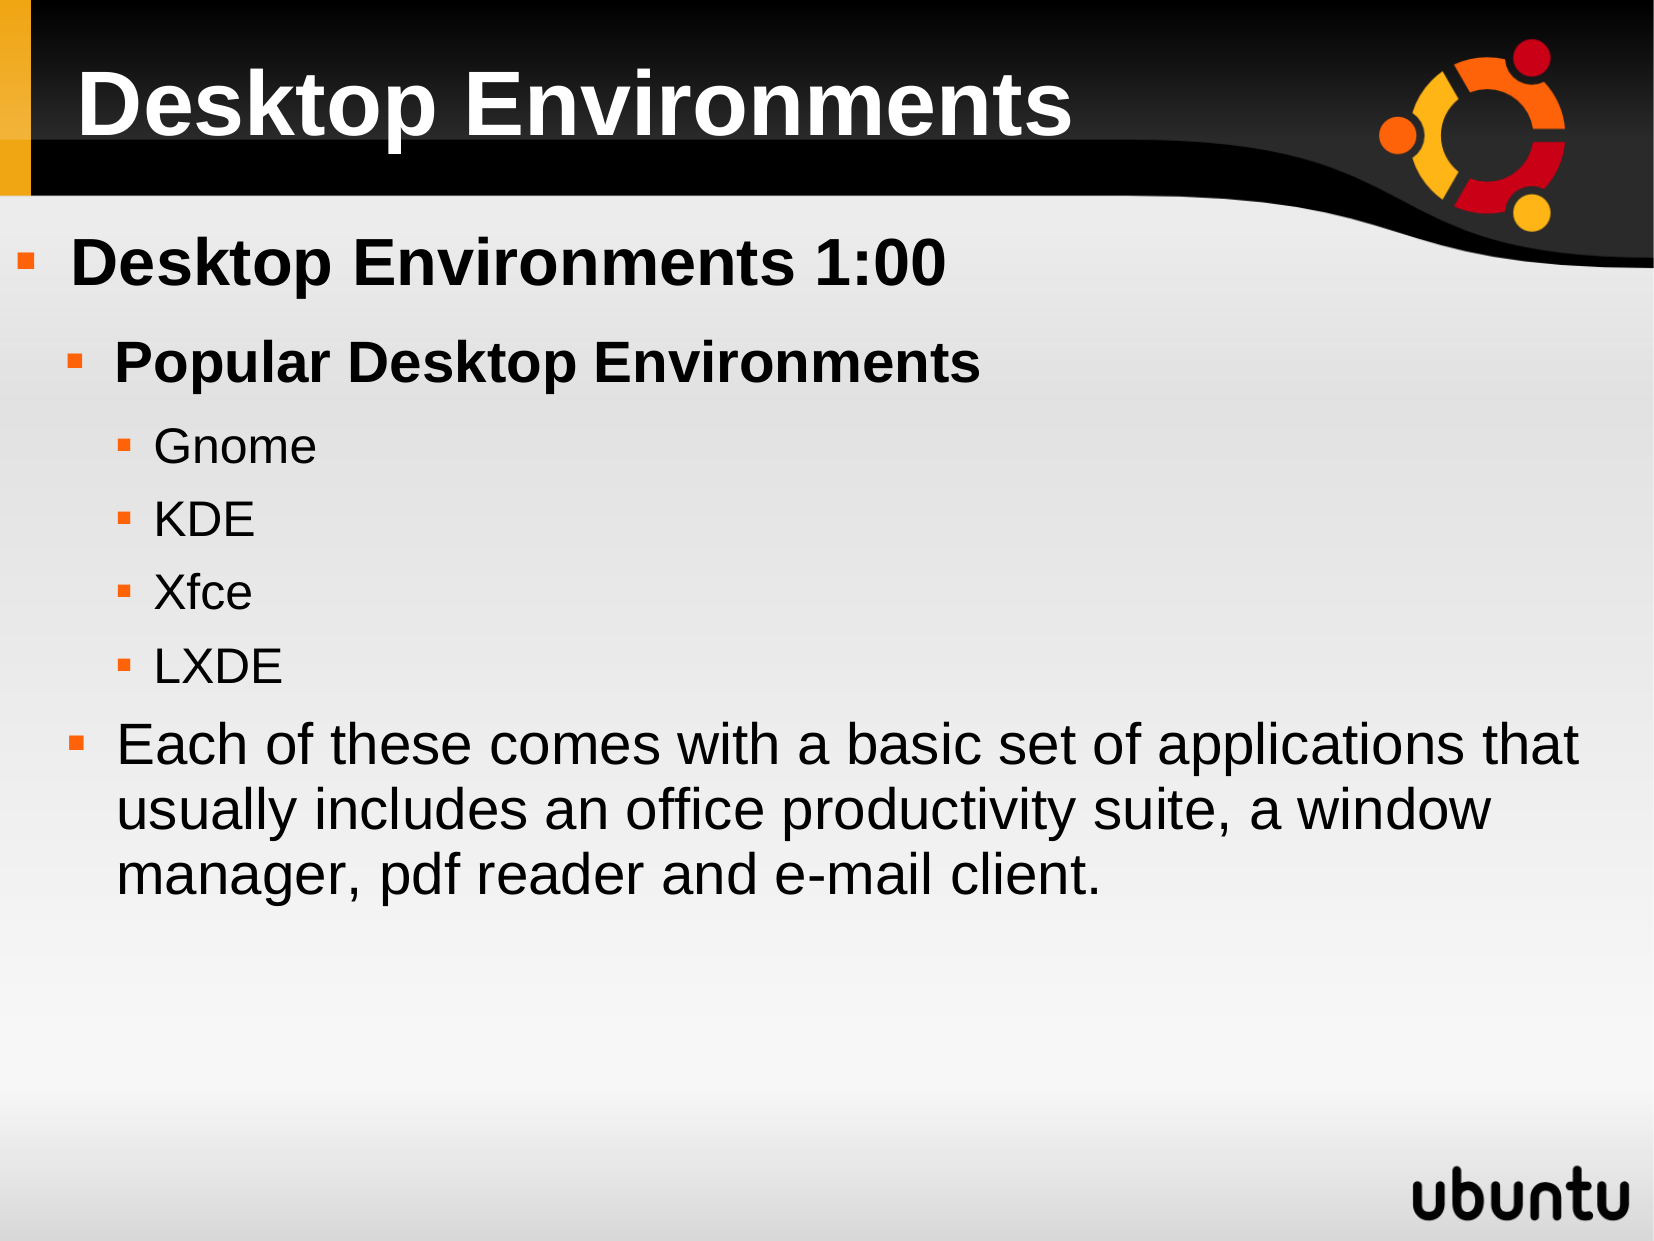

# Desktop Environments
Desktop Environments 1:00
Popular Desktop Environments
Gnome
KDE
Xfce
LXDE
Each of these comes with a basic set of applications that usually includes an office productivity suite, a window manager, pdf reader and e-mail client.